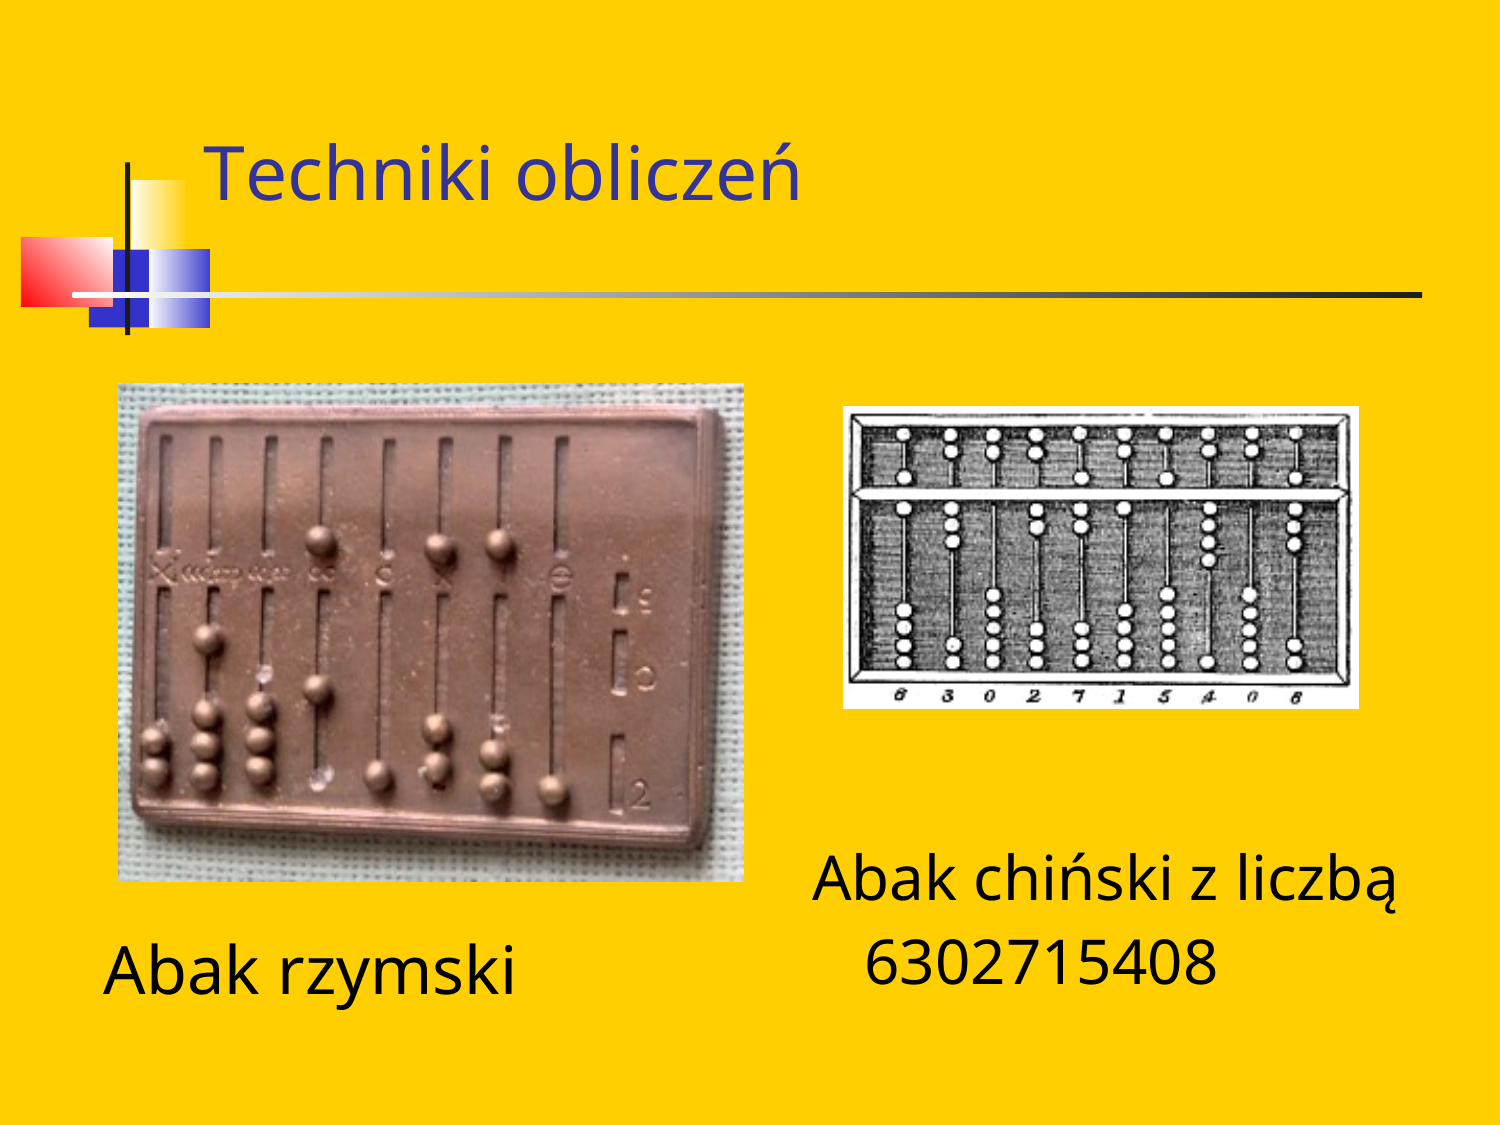

# Techniki obliczeń
Abak chiński z liczbą 6302715408
Abak rzymski